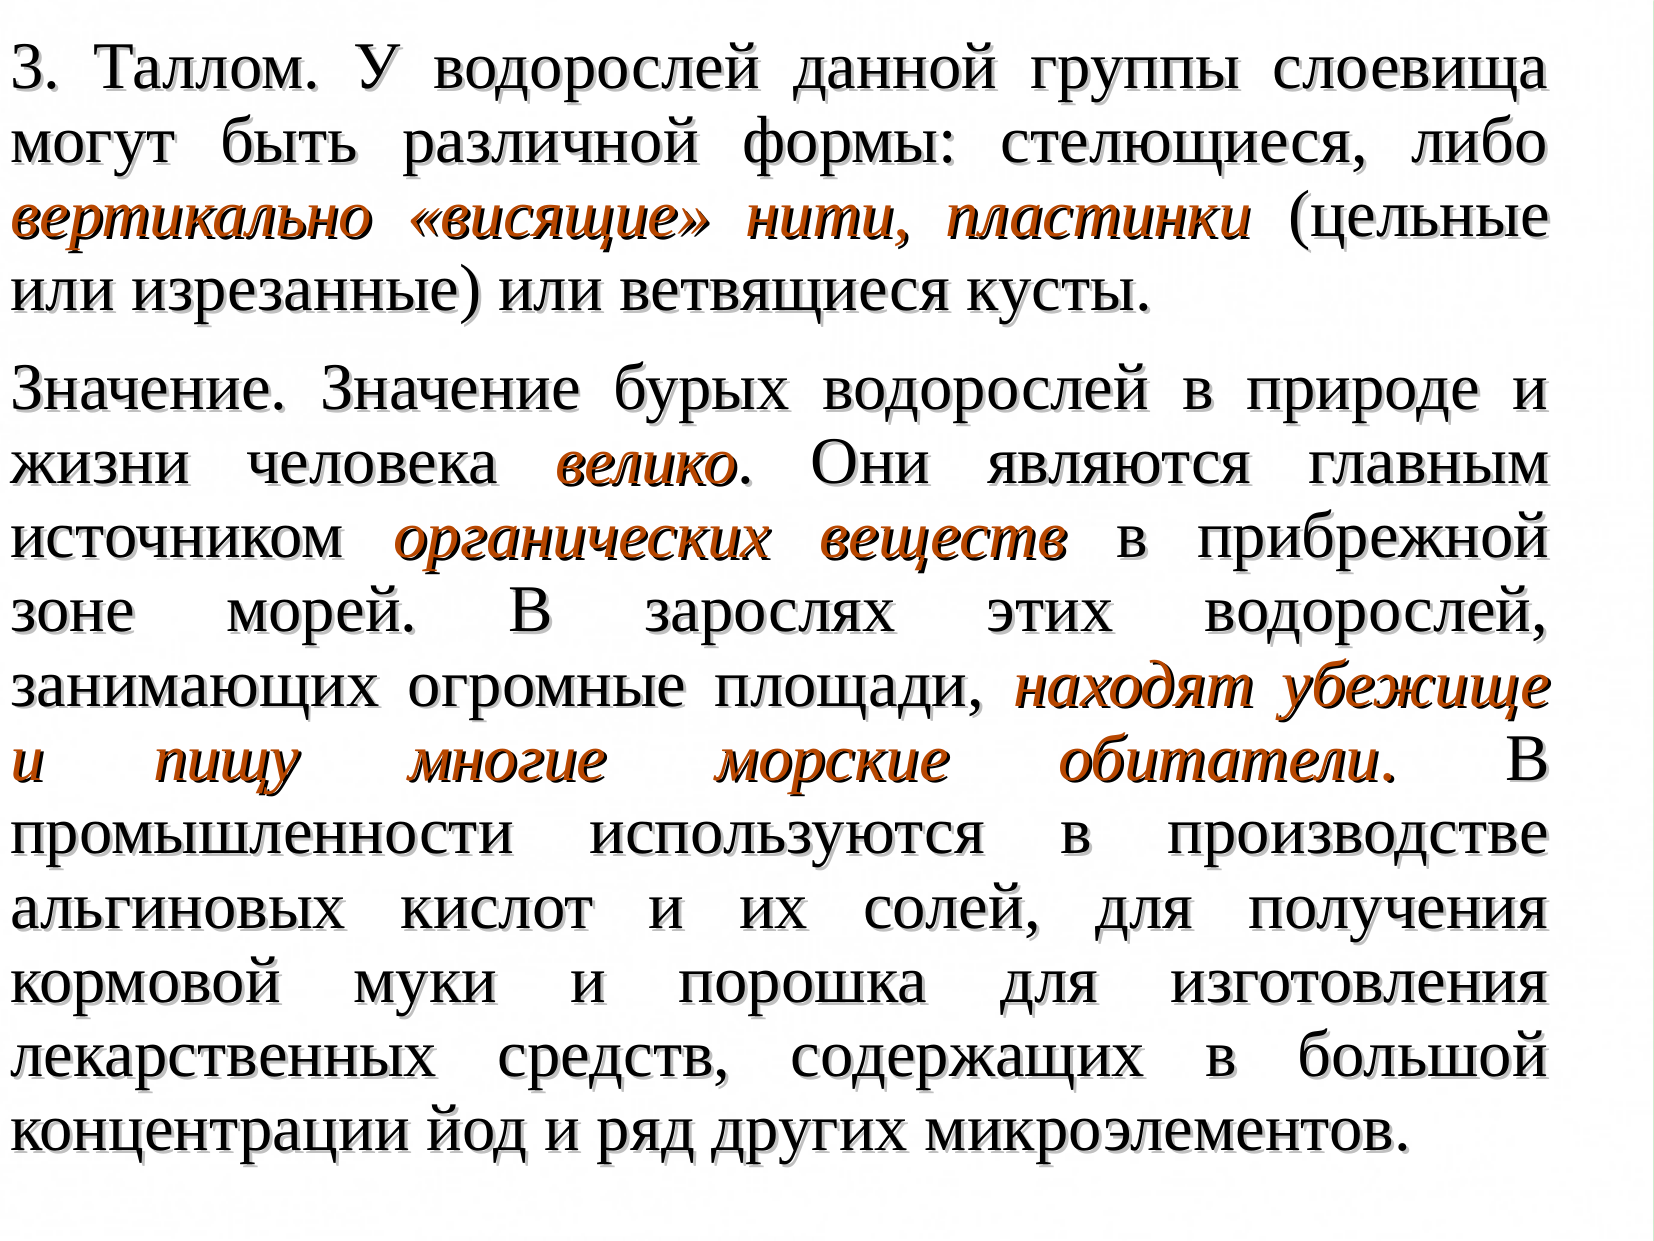

3. Таллом. У водорослей данной группы слоевища могут быть различной формы: стелющиеся, либо вертикально «висящие» нити, пластинки (цельные или изрезанные) или ветвящиеся кусты.
Значение. Значение бурых водорослей в природе и жизни человека велико. Они являются главным источником органических веществ в прибрежной зоне морей. В зарослях этих водорослей, занимающих огромные площади, находят убежище и пищу многие морские обитатели. В промышленности используются в производстве альгиновых кислот и их солей, для получения кормовой муки и порошка для изготовления лекарственных средств, содержащих в большой концентрации йод и ряд других микроэлементов.